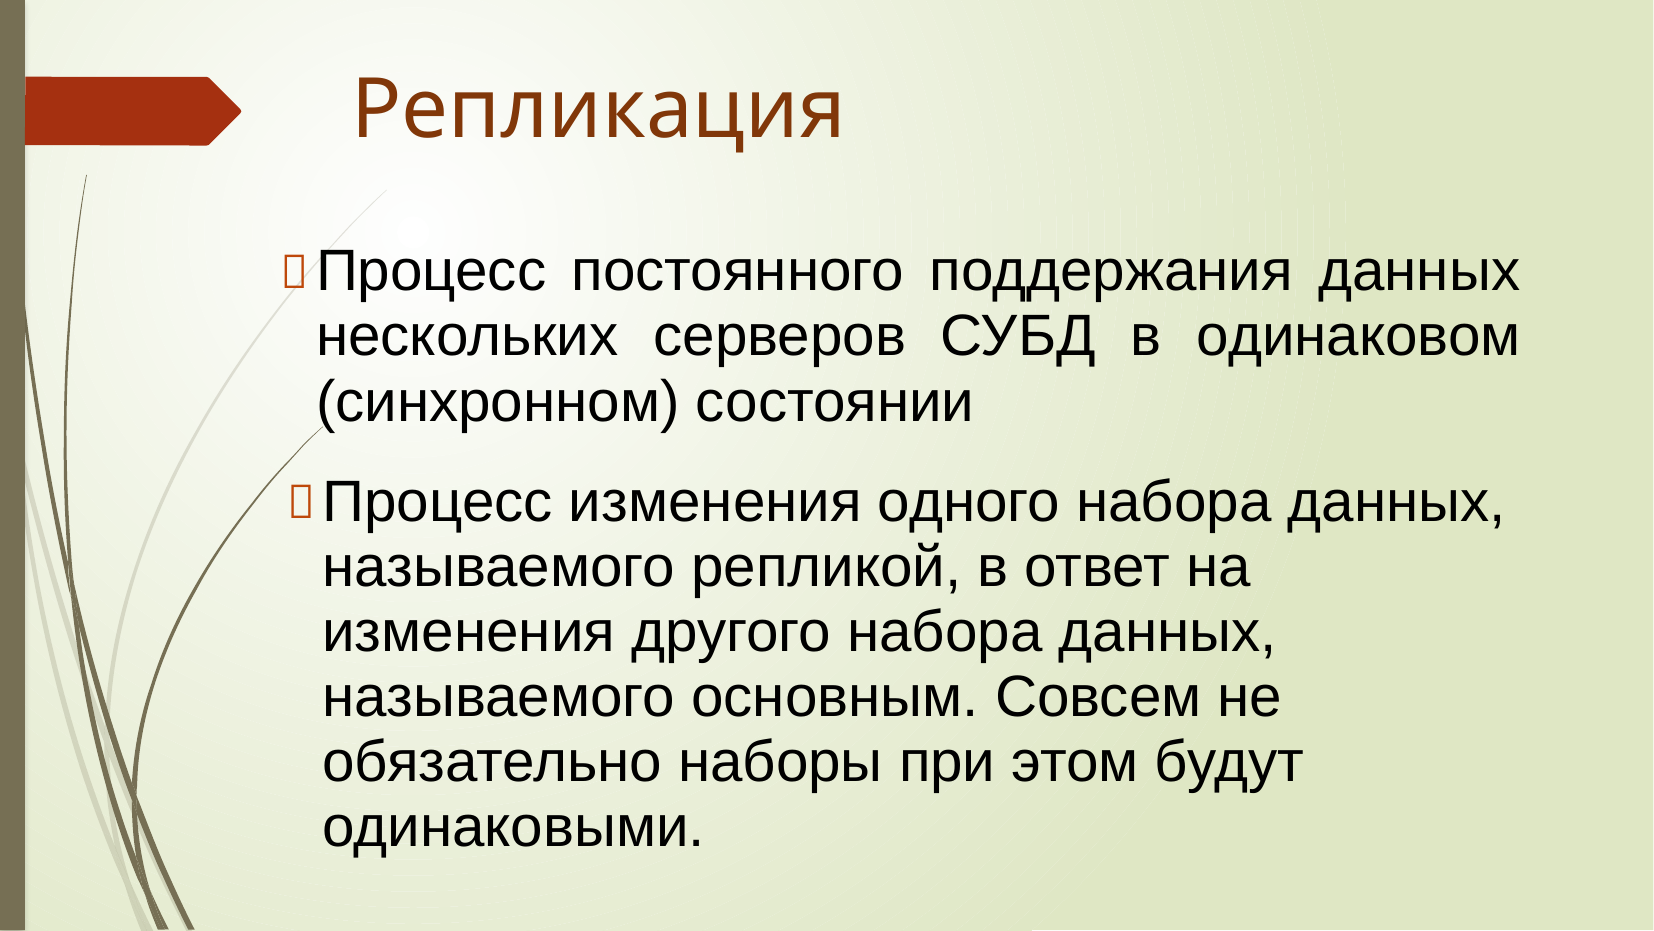

# Репликация
Процесс постоянного поддержания данных нескольких серверов СУБД в одинаковом (синхронном) состоянии
Процесс изменения одного набора данных, называемого репликой, в ответ на изменения другого набора данных, называемого основным. Совсем не обязательно наборы при этом будут одинаковыми.